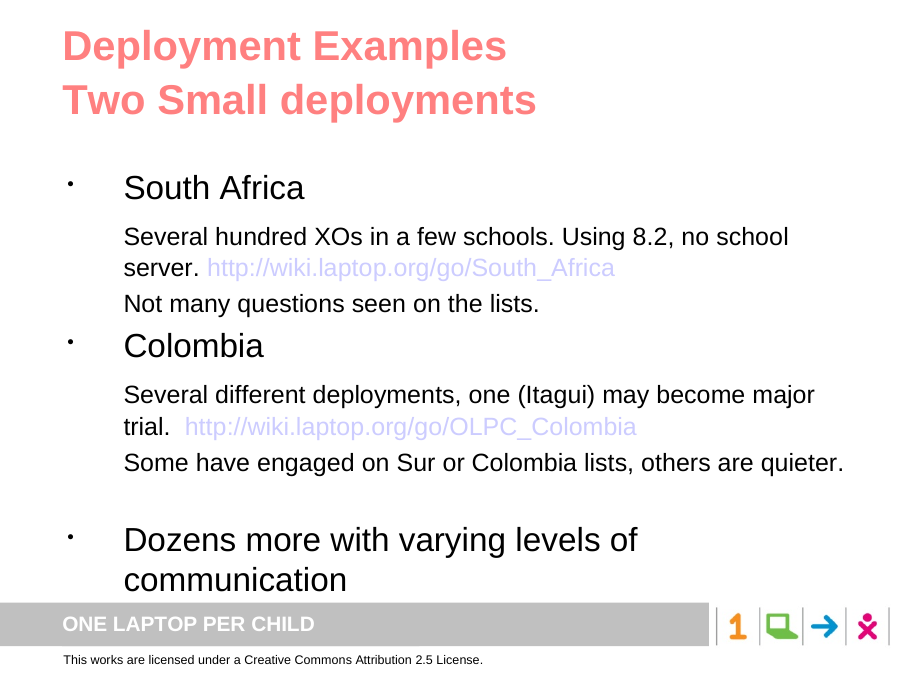

Deployment Examples
Two Small deployments
South Africa
	Several hundred XOs in a few schools. Using 8.2, no school server. http://wiki.laptop.org/go/South_Africa
	Not many questions seen on the lists.
Colombia
	Several different deployments, one (Itagui) may become major trial. http://wiki.laptop.org/go/OLPC_Colombia
	Some have engaged on Sur or Colombia lists, others are quieter.
Dozens more with varying levels of communication